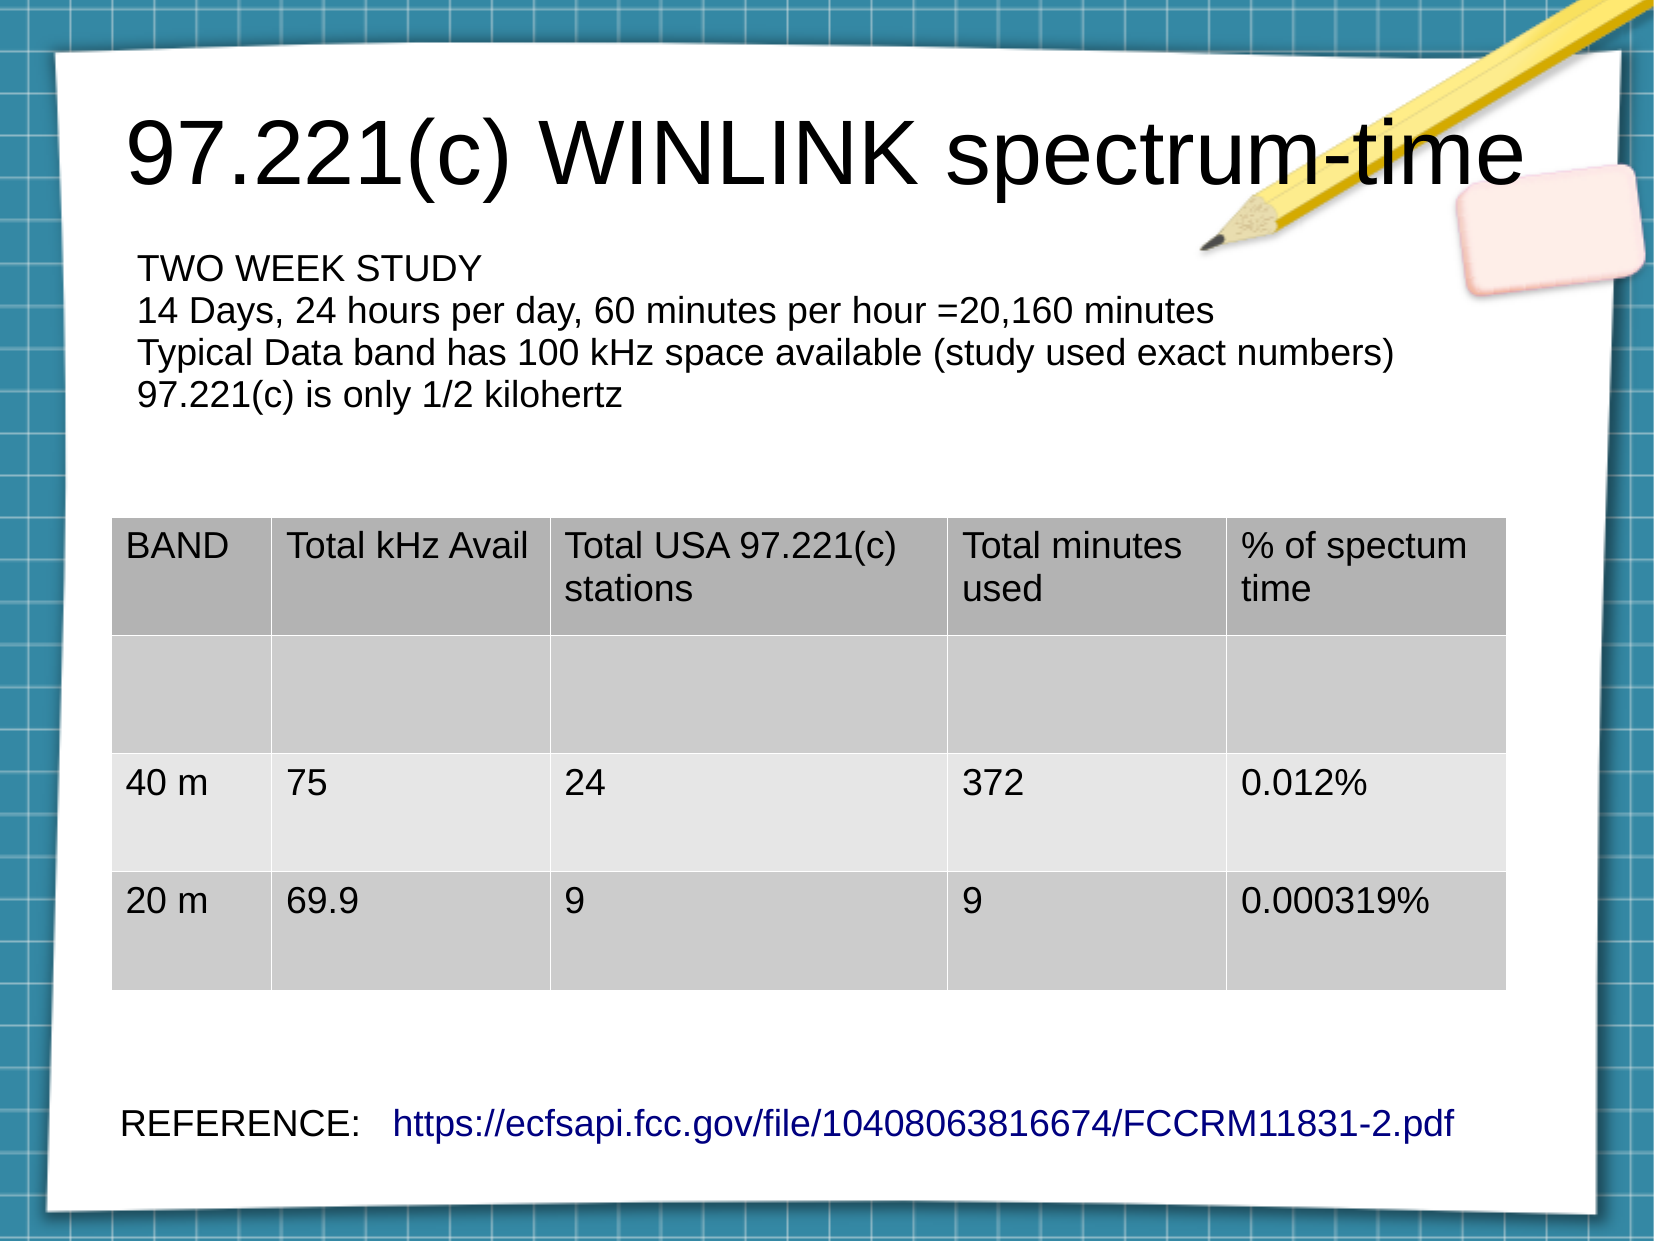

# 97.221(c) WINLINK spectrum-time
TWO WEEK STUDY
14 Days, 24 hours per day, 60 minutes per hour =20,160 minutes
Typical Data band has 100 kHz space available (study used exact numbers)
97.221(c) is only 1/2 kilohertz
| BAND | Total kHz Avail | Total USA 97.221(c) stations | Total minutes used | % of spectum time |
| --- | --- | --- | --- | --- |
| | | | | |
| 40 m | 75 | 24 | 372 | 0.012% |
| 20 m | 69.9 | 9 | 9 | 0.000319% |
REFERENCE: https://ecfsapi.fcc.gov/file/10408063816674/FCCRM11831-2.pdf